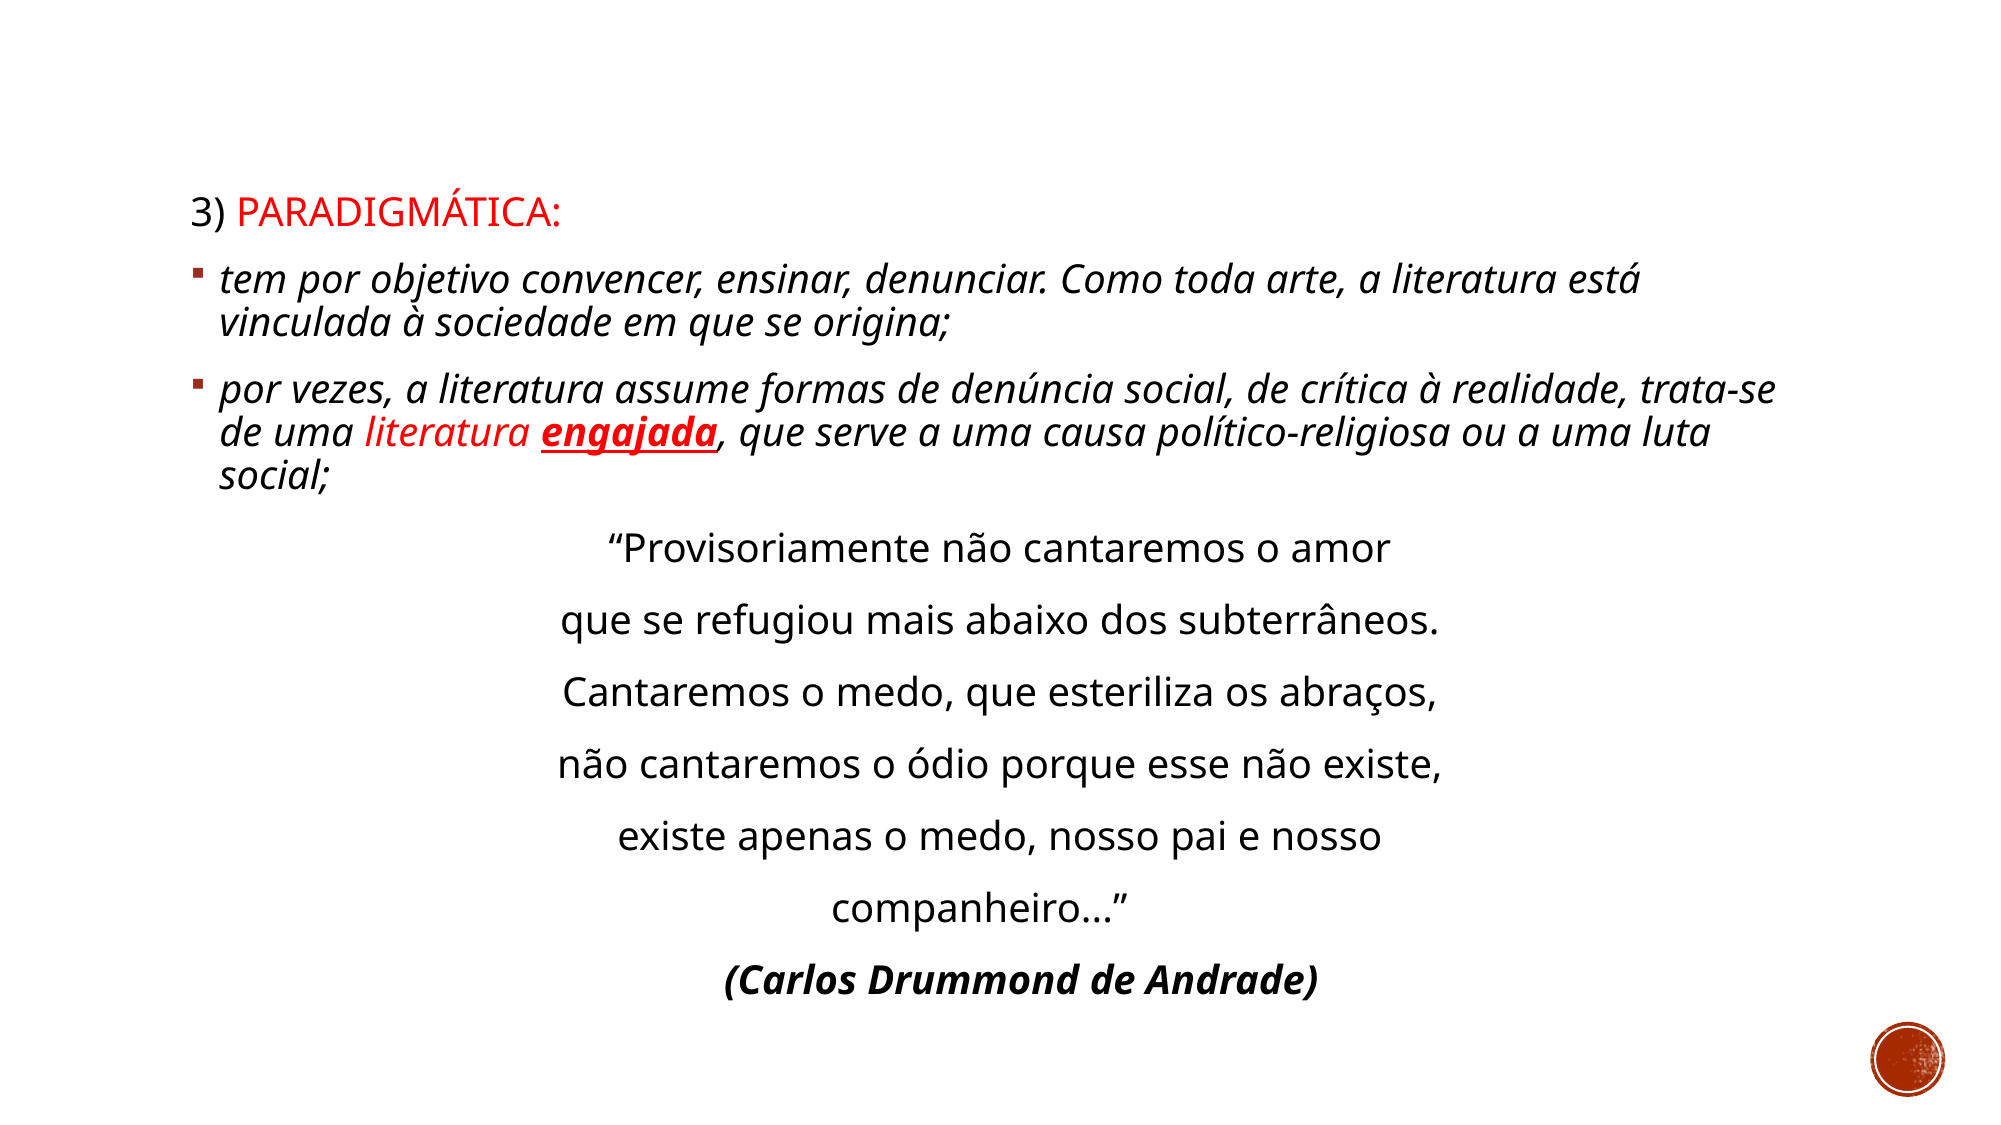

# 3) PARADIGMÁTICA:
tem por objetivo convencer, ensinar, denunciar. Como toda arte, a literatura está vinculada à sociedade em que se origina;
por vezes, a literatura assume formas de denúncia social, de crítica à realidade, trata-se de uma literatura engajada, que serve a uma causa político-religiosa ou a uma luta social;
“Provisoriamente não cantaremos o amor
que se refugiou mais abaixo dos subterrâneos.
Cantaremos o medo, que esteriliza os abraços,
não cantaremos o ódio porque esse não existe,
existe apenas o medo, nosso pai e nosso
companheiro...”
 (Carlos Drummond de Andrade)